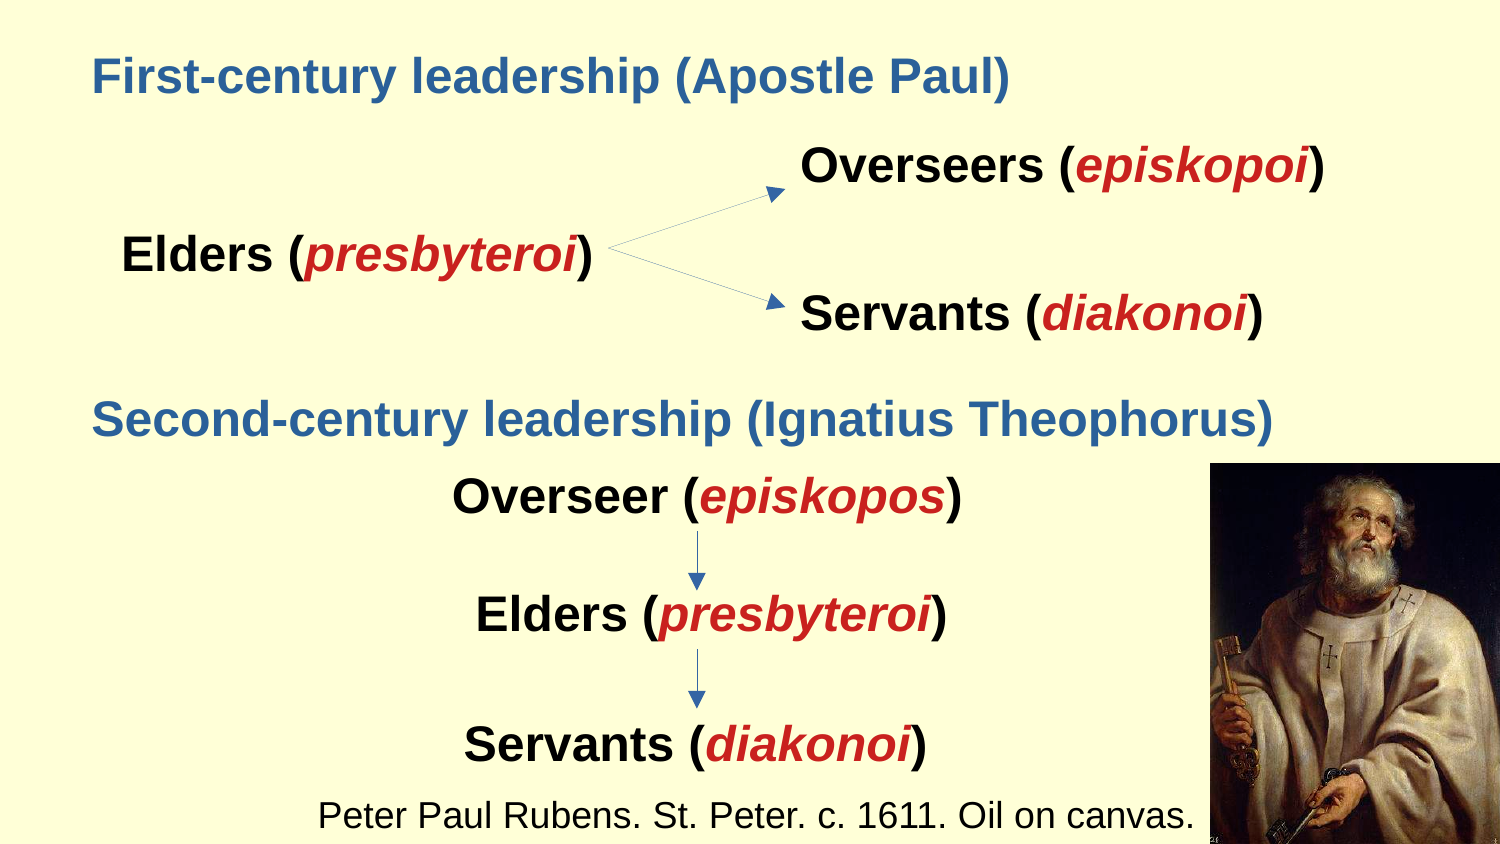

First-century leadership (Apostle Paul)
Overseers (episkopoi)
Elders (presbyteroi)
Servants (diakonoi)
Second-century leadership (Ignatius Theophorus)
Overseer (episkopos)
Elders (presbyteroi)
Servants (diakonoi)
Peter Paul Rubens. St. Peter. c. 1611. Oil on canvas.